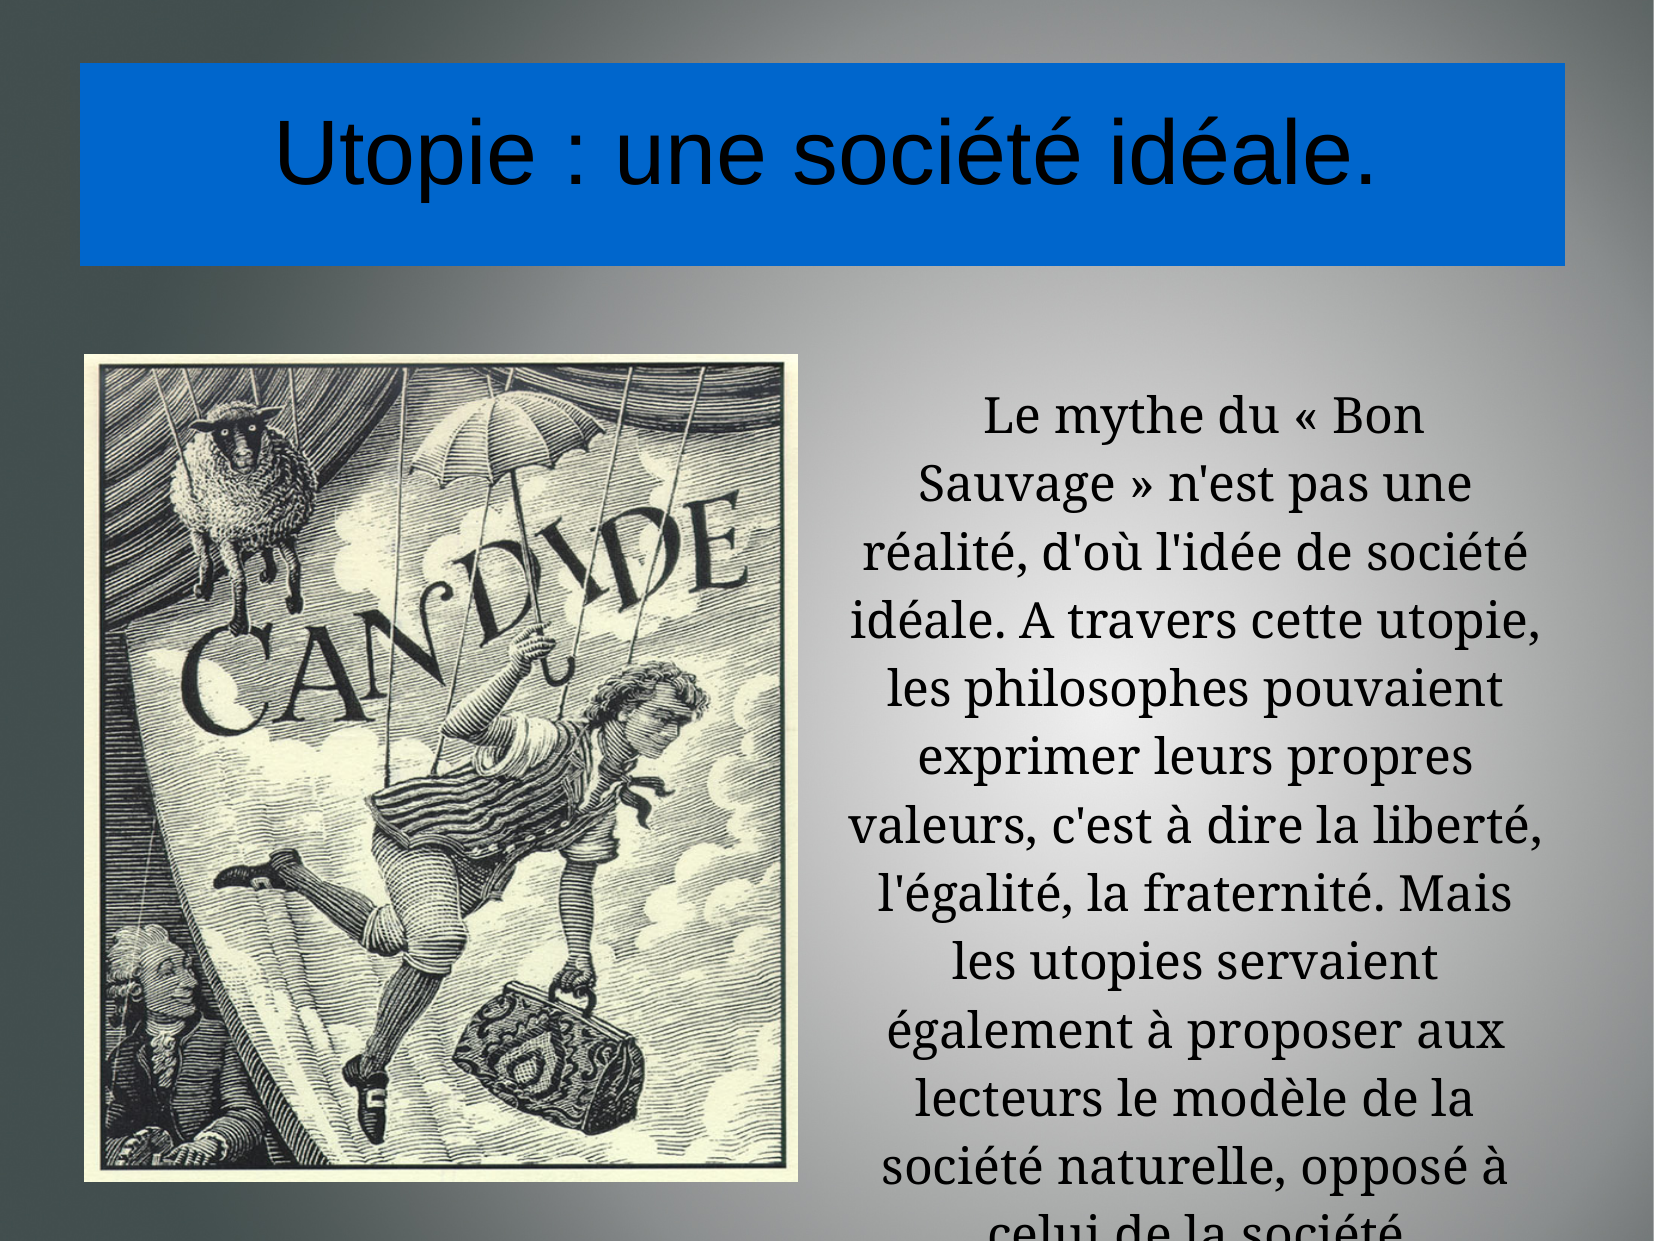

Utopie : une société idéale.
| |
| --- |
#
Le mythe du « Bon Sauvage » n'est pas une réalité, d'où l'idée de société idéale. A travers cette utopie, les philosophes pouvaient exprimer leurs propres valeurs, c'est à dire la liberté, l'égalité, la fraternité. Mais les utopies servaient également à proposer aux lecteurs le modèle de la société naturelle, opposé à celui de la société européenne considérée comme corrompue et corruptrice.